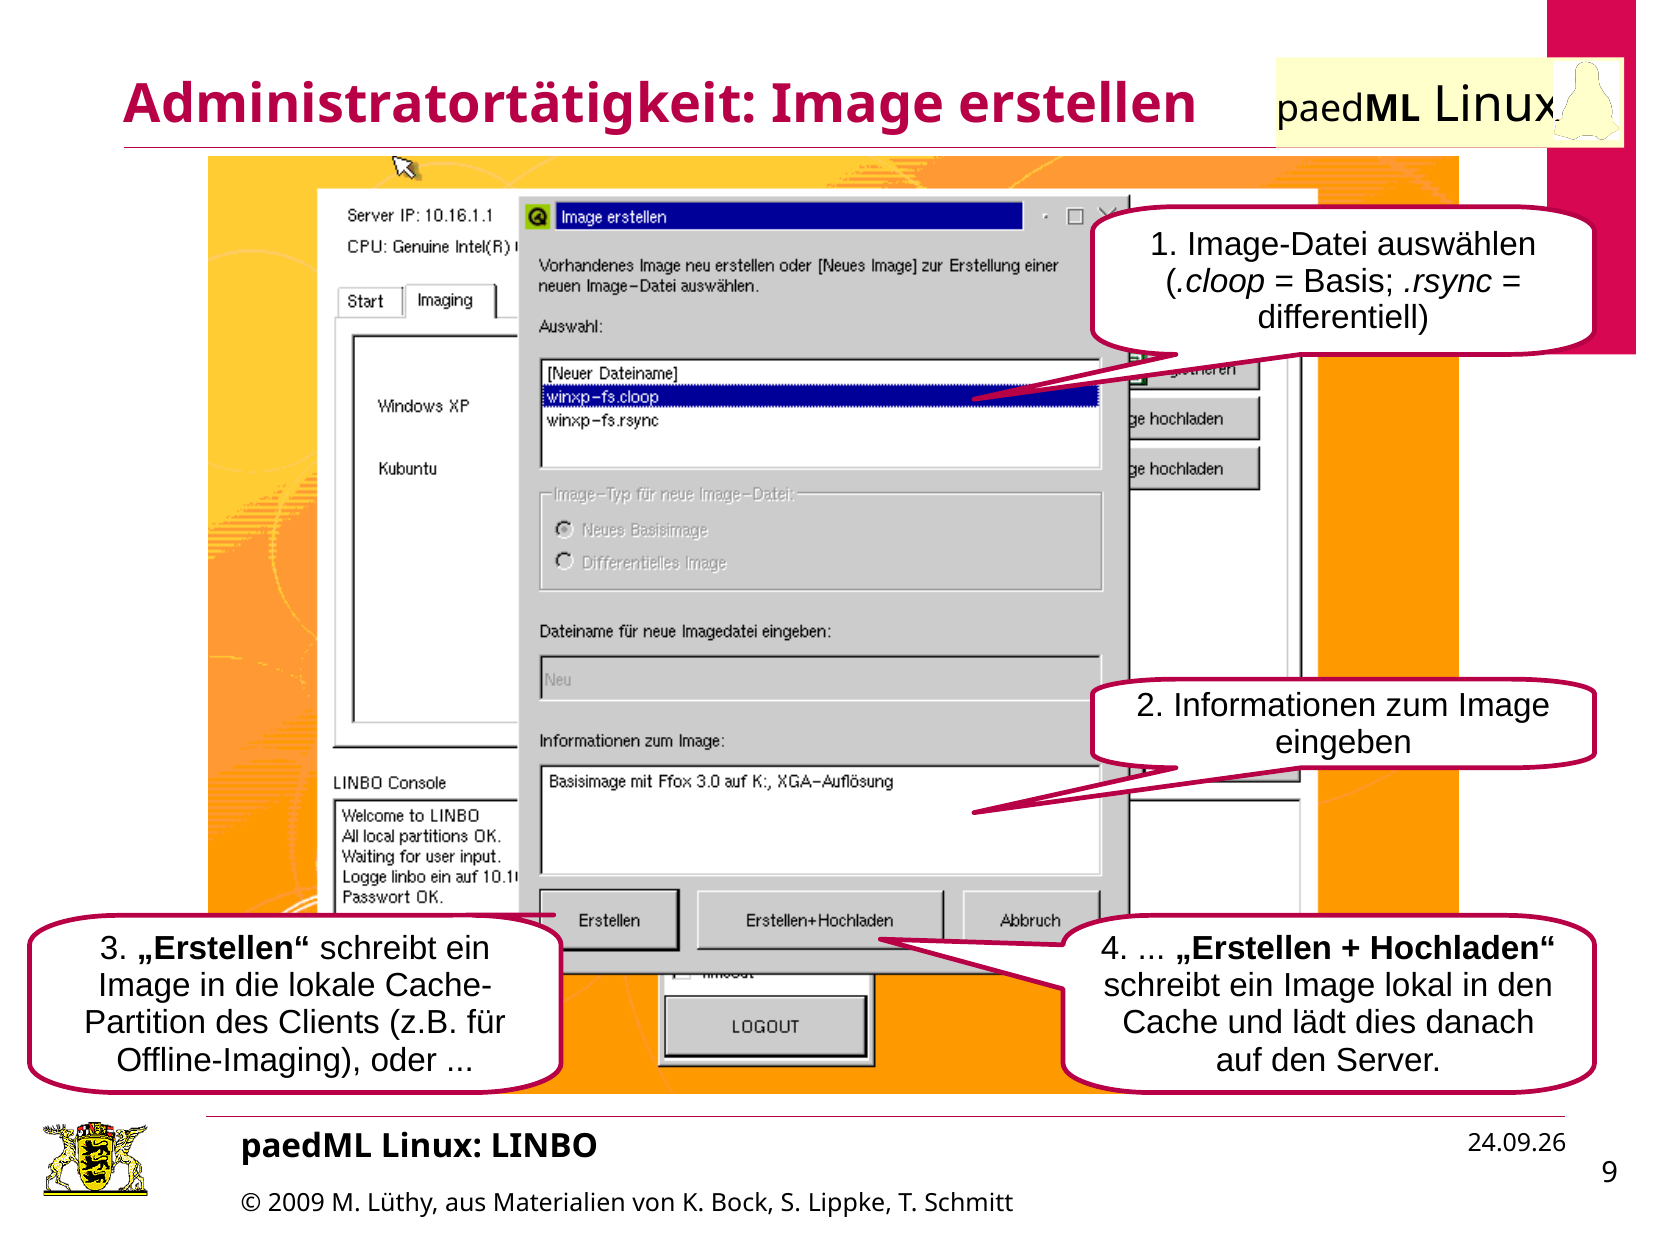

# Administratortätigkeit: Image erstellen
1. Image-Datei auswählen (.cloop = Basis; .rsync = differentiell)
2. Informationen zum Image eingeben
3. „Erstellen“ schreibt ein Image in die lokale Cache-Partition des Clients (z.B. für Offline-Imaging), oder ...
4. ... „Erstellen + Hochladen“ schreibt ein Image lokal in den Cache und lädt dies danach auf den Server.
© M. Lüthy, J. von der Ruhr, G. Rabus, M. Müller
9